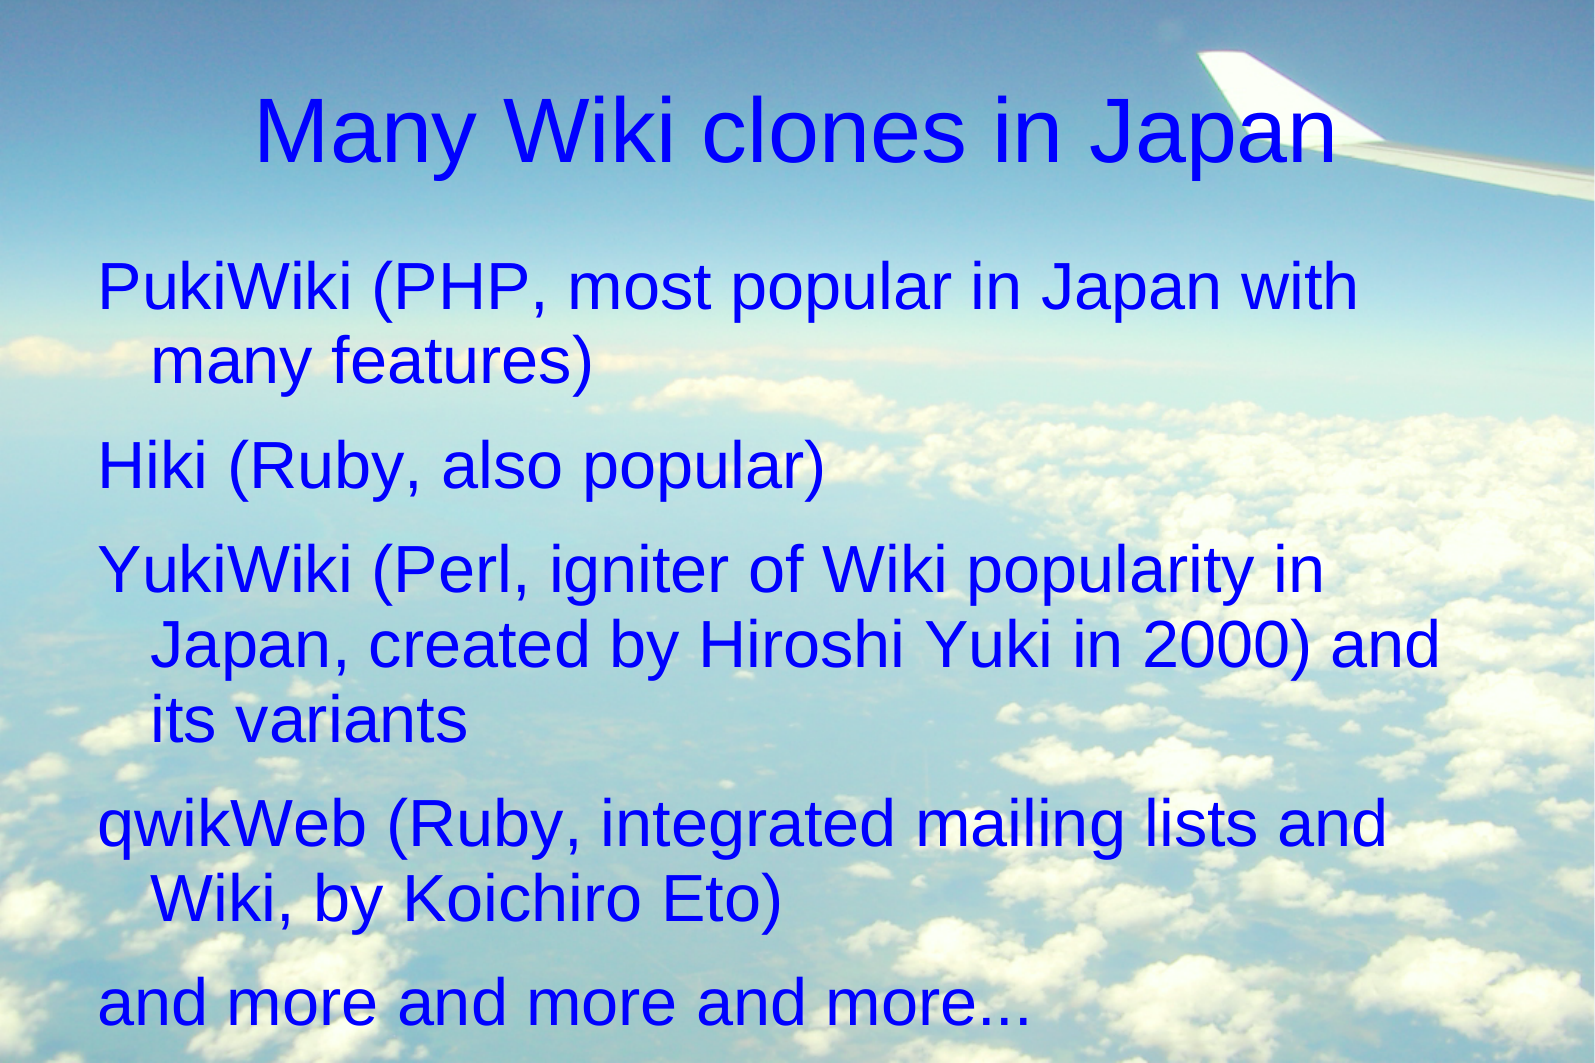

# Many Wiki clones in Japan
PukiWiki (PHP, most popular in Japan with many features)
Hiki (Ruby, also popular)
YukiWiki (Perl, igniter of Wiki popularity in Japan, created by Hiroshi Yuki in 2000) and its variants
qwikWeb (Ruby, integrated mailing lists and Wiki, by Koichiro Eto)
and more and more and more...